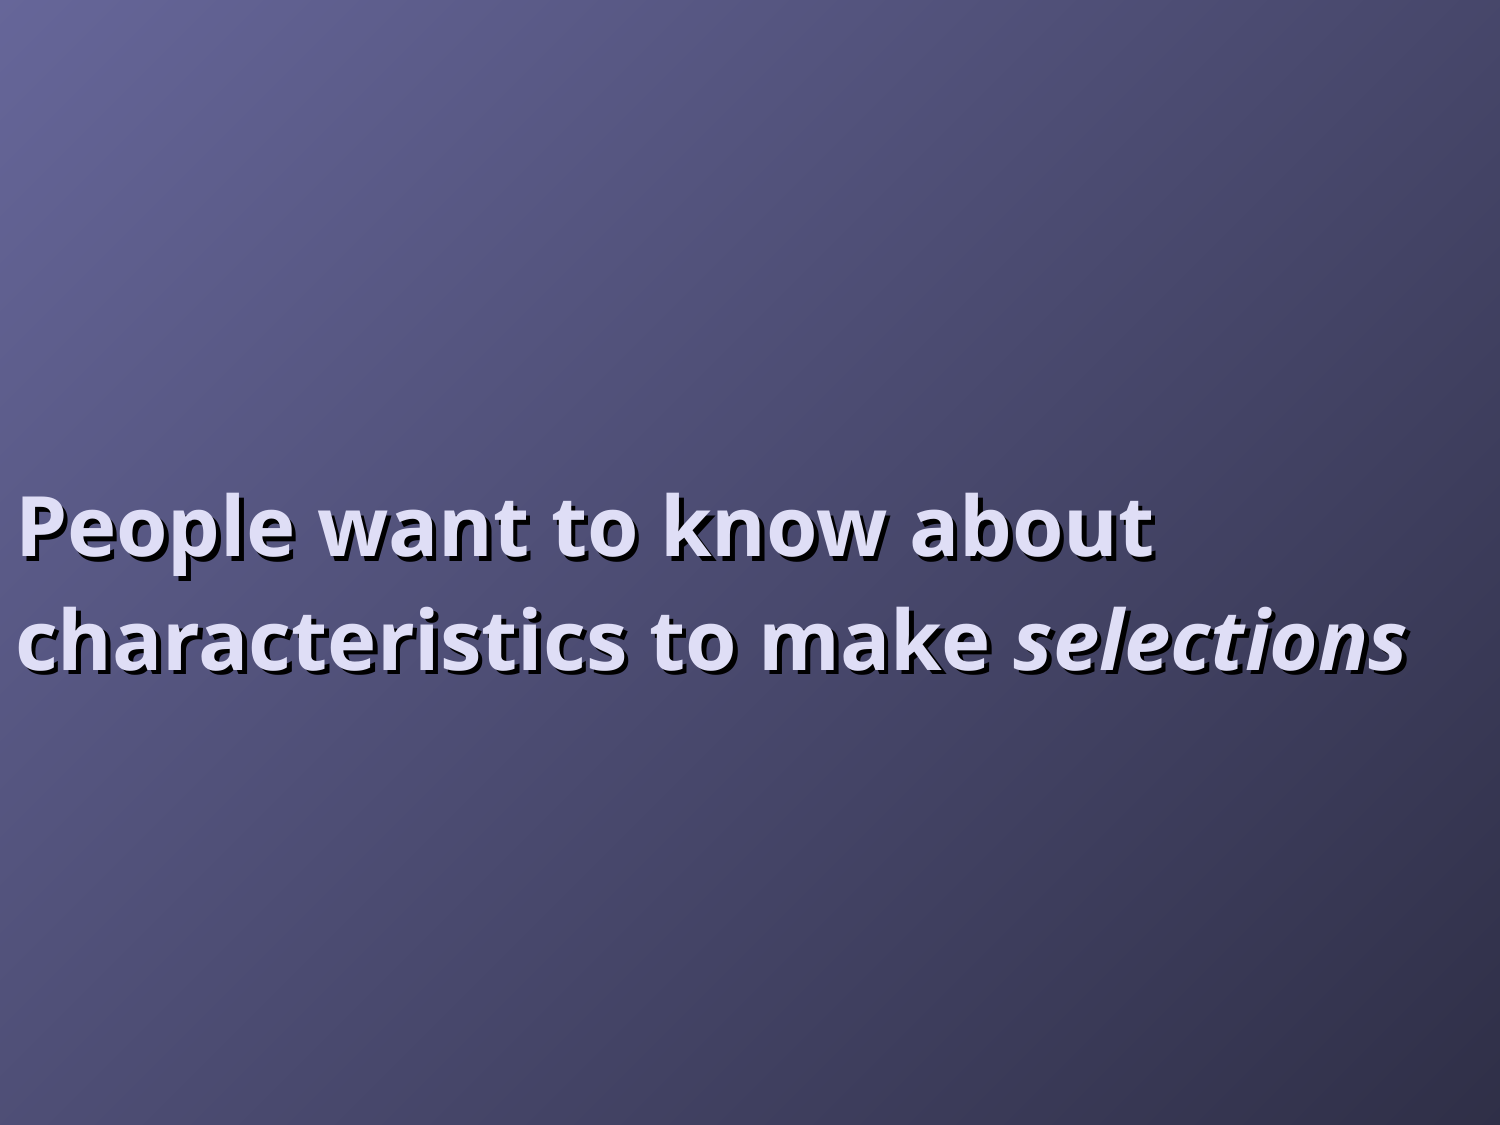

# People want to know about characteristics to make selections